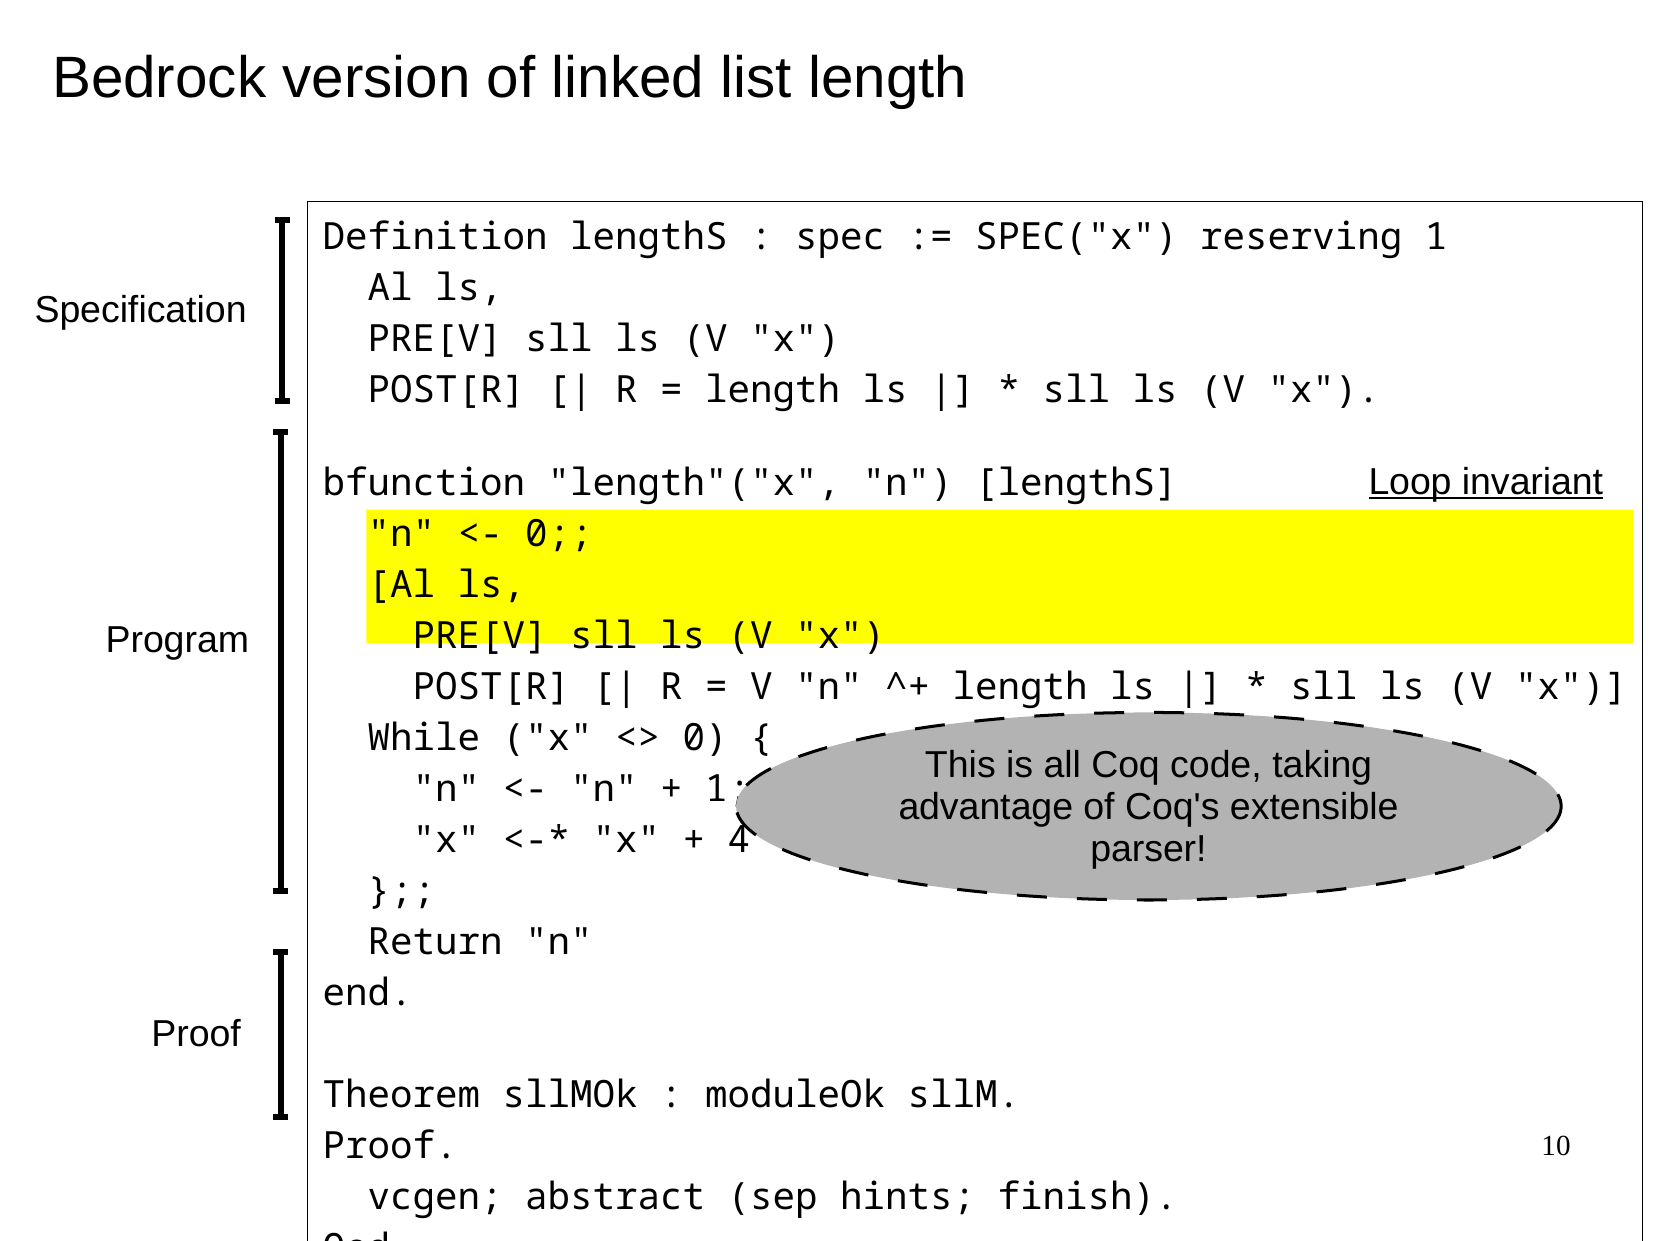

Bedrock version of linked list length
Definition lengthS : spec := SPEC("x") reserving 1
 Al ls,
 PRE[V] sll ls (V "x")
 POST[R] [| R = length ls |] * sll ls (V "x").
bfunction "length"("x", "n") [lengthS]
 "n" <- 0;;
 [Al ls,
 PRE[V] sll ls (V "x")
 POST[R] [| R = V "n" ^+ length ls |] * sll ls (V "x")]
 While ("x" <> 0) {
 "n" <- "n" + 1;;
 "x" <-* "x" + 4
 };;
 Return "n"
end.
Theorem sllMOk : moduleOk sllM.
Proof.
 vcgen; abstract (sep hints; finish).
Qed.
Specification
Loop invariant
Program
This is all Coq code, taking advantage of Coq's extensible parser!
Proof
10